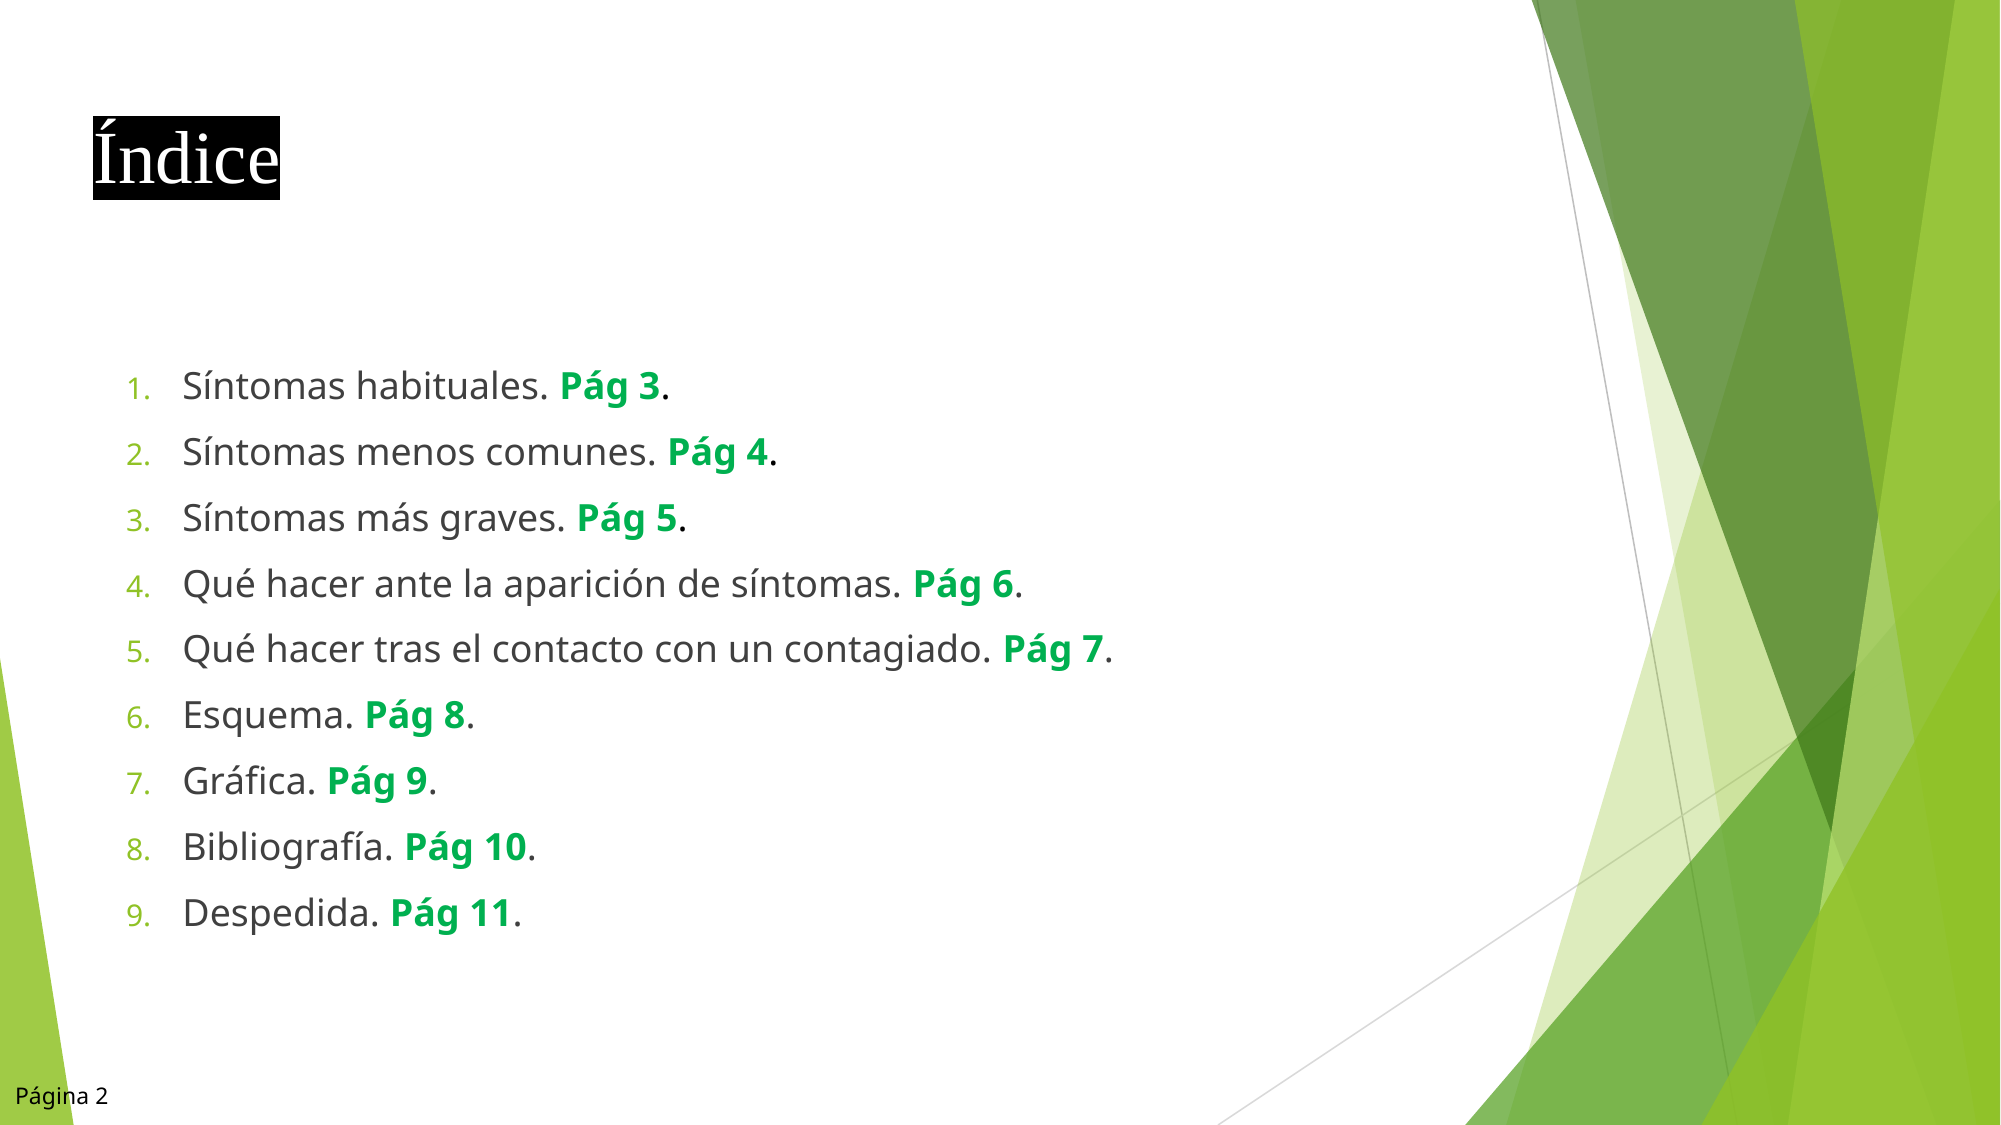

# Índice
Síntomas habituales. Pág 3.
Síntomas menos comunes. Pág 4.
Síntomas más graves. Pág 5.
Qué hacer ante la aparición de síntomas. Pág 6.
Qué hacer tras el contacto con un contagiado. Pág 7.
Esquema. Pág 8.
Gráfica. Pág 9.
Bibliografía. Pág 10.
Despedida. Pág 11.
Página 2